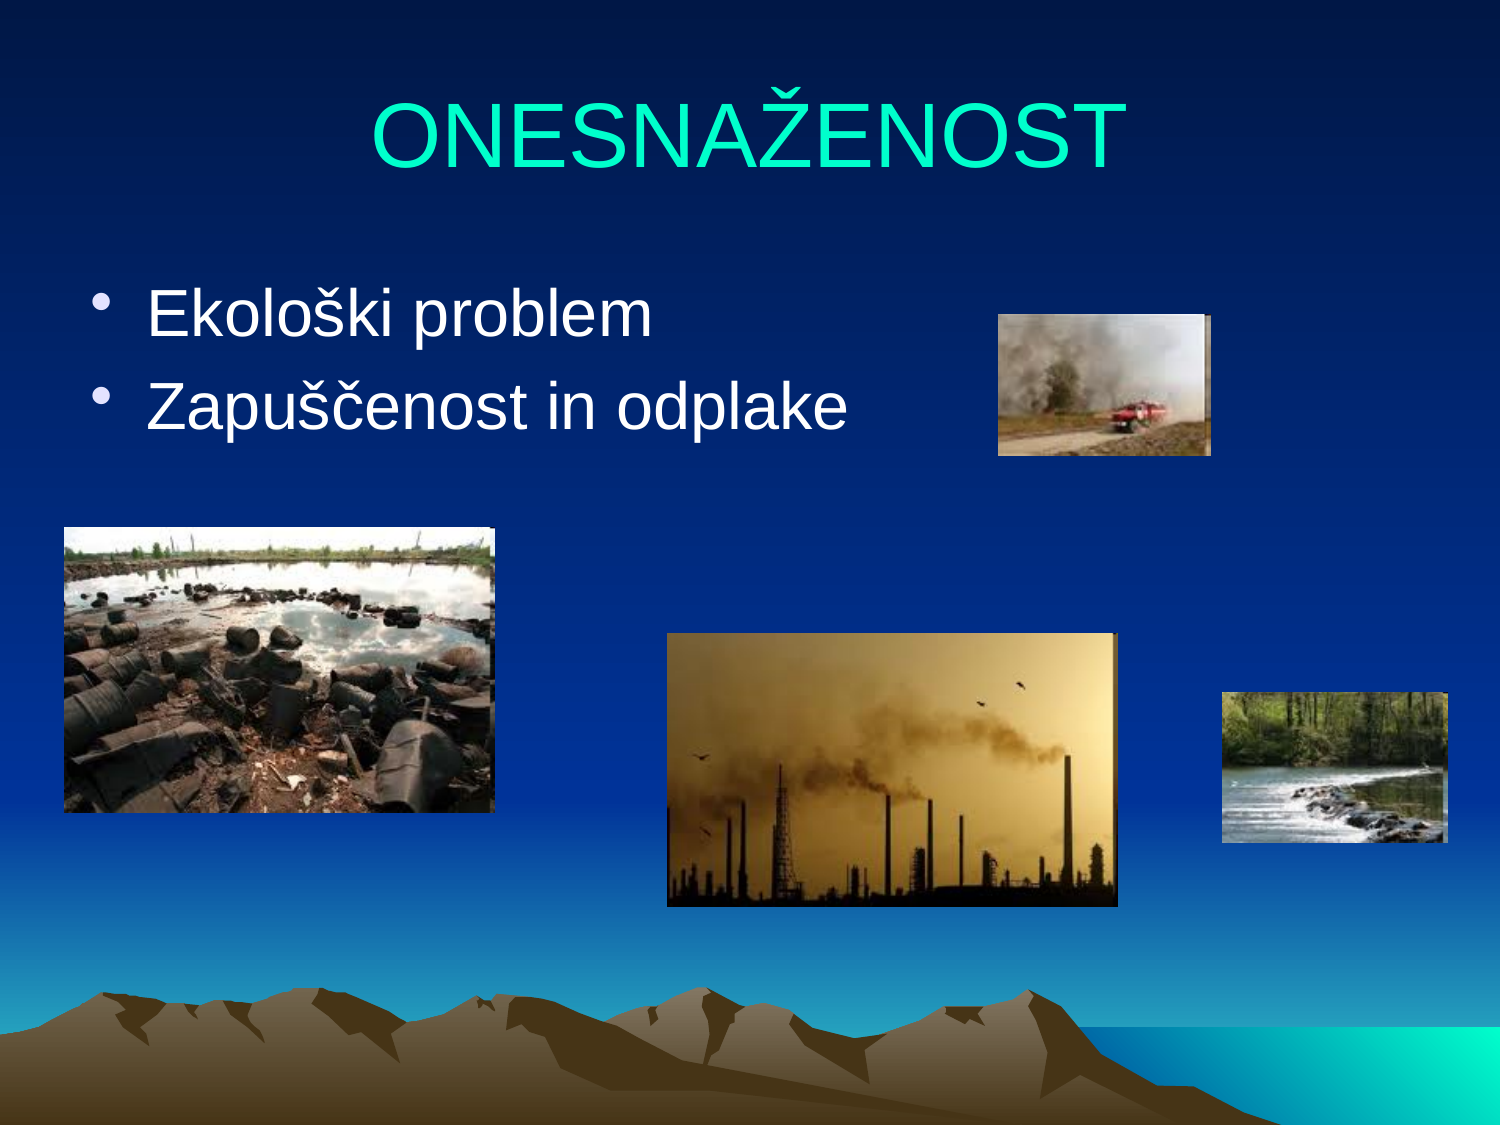

# ONESNAŽENOST
Ekološki problem
Zapuščenost in odplake